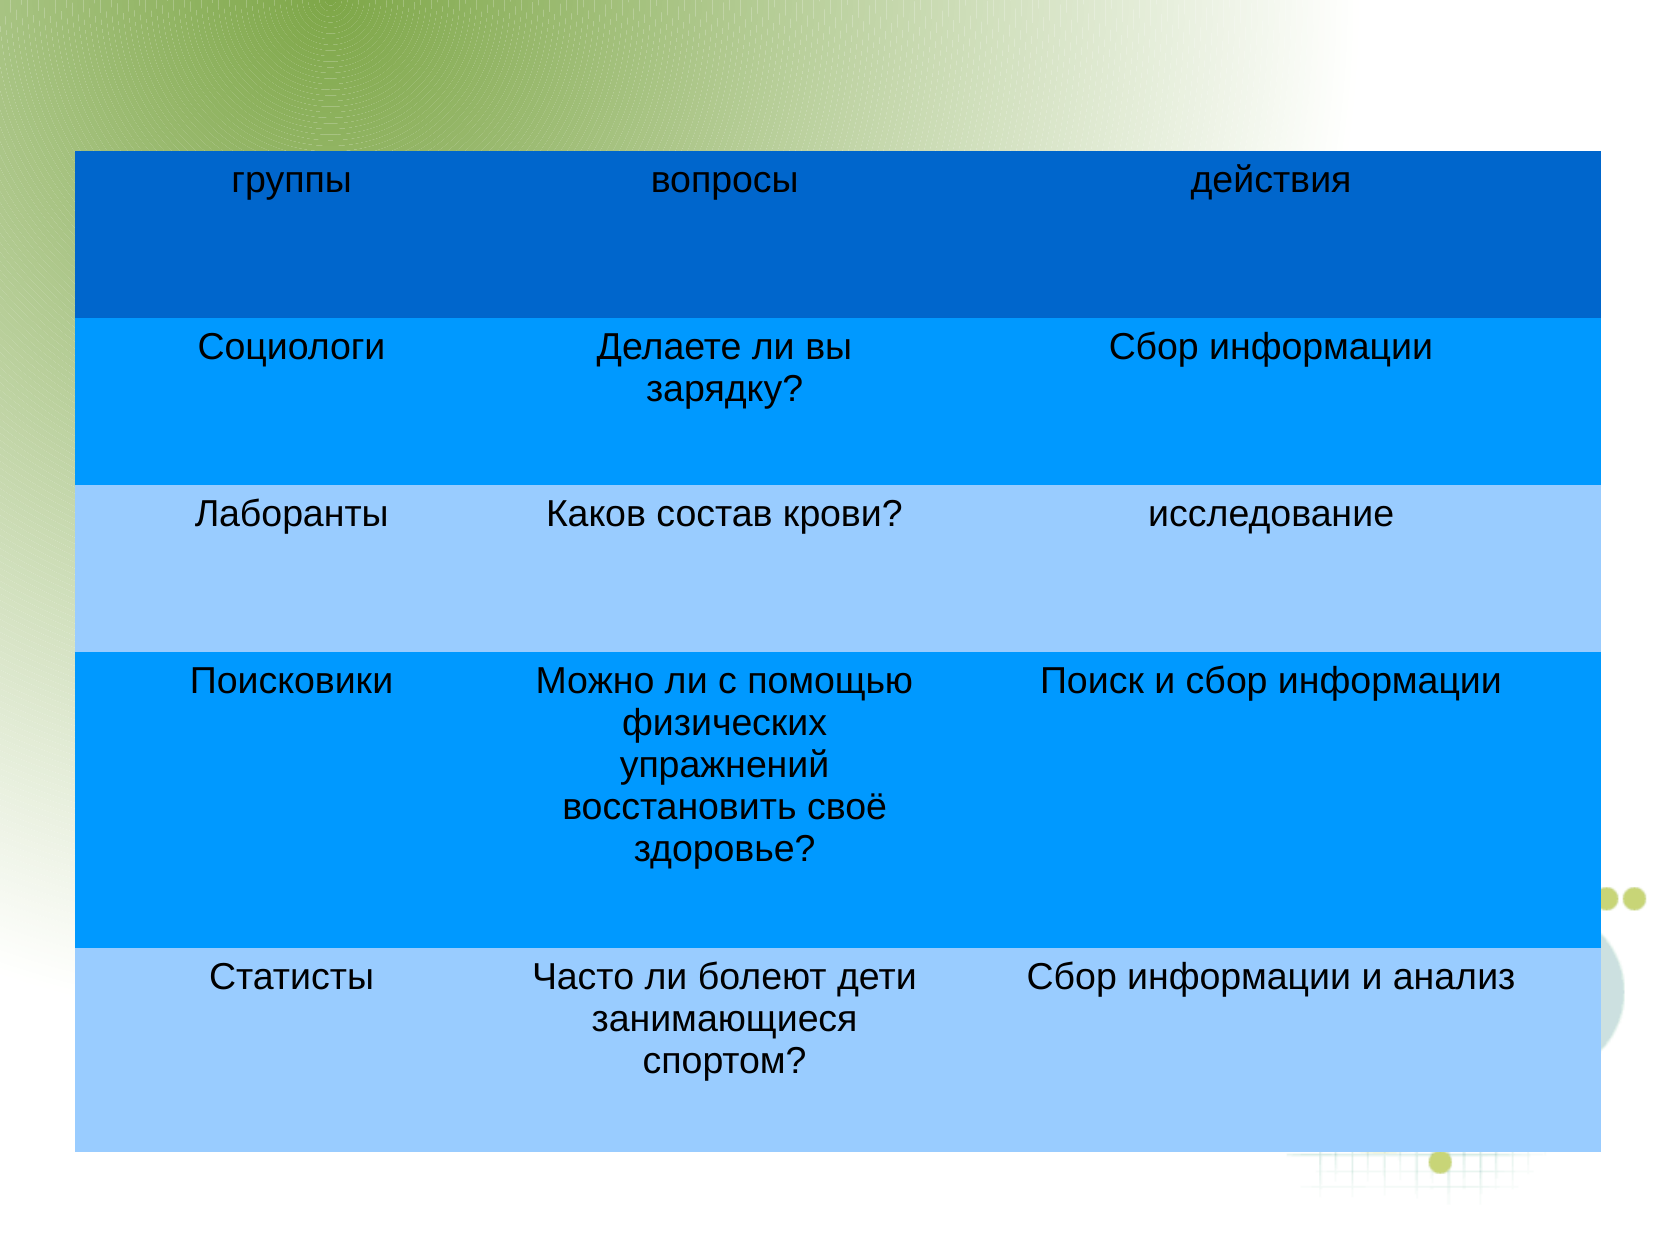

| группы | вопросы | действия |
| --- | --- | --- |
| Социологи | Делаете ли вы зарядку? | Сбор информации |
| Лаборанты | Каков состав крови? | исследование |
| Поисковики | Можно ли с помощью физических упражнений восстановить своё здоровье? | Поиск и сбор информации |
| Статисты | Часто ли болеют дети занимающиеся спортом? | Сбор информации и анализ |